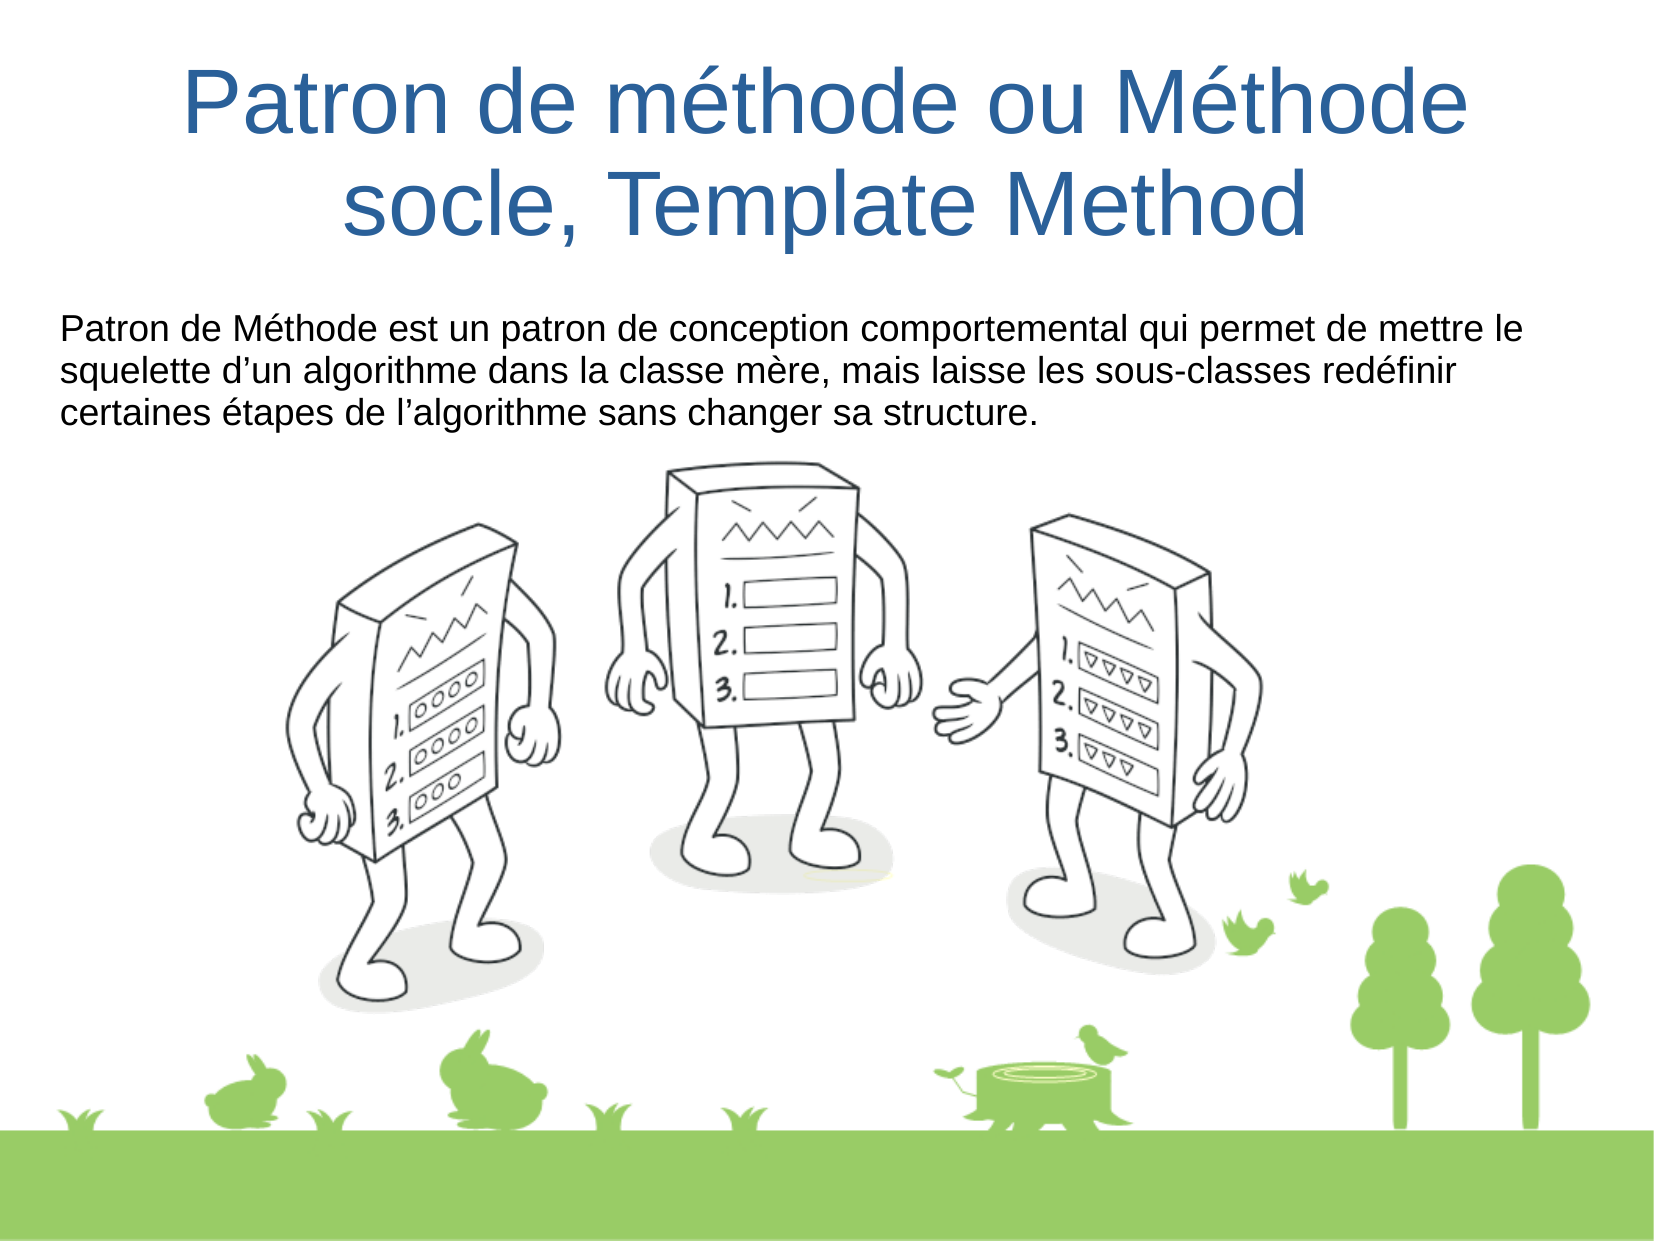

# Patron de méthode ou Méthode socle, Template Method
Patron de Méthode est un patron de conception comportemental qui permet de mettre le squelette d’un algorithme dans la classe mère, mais laisse les sous-classes redéfinir certaines étapes de l’algorithme sans changer sa structure.